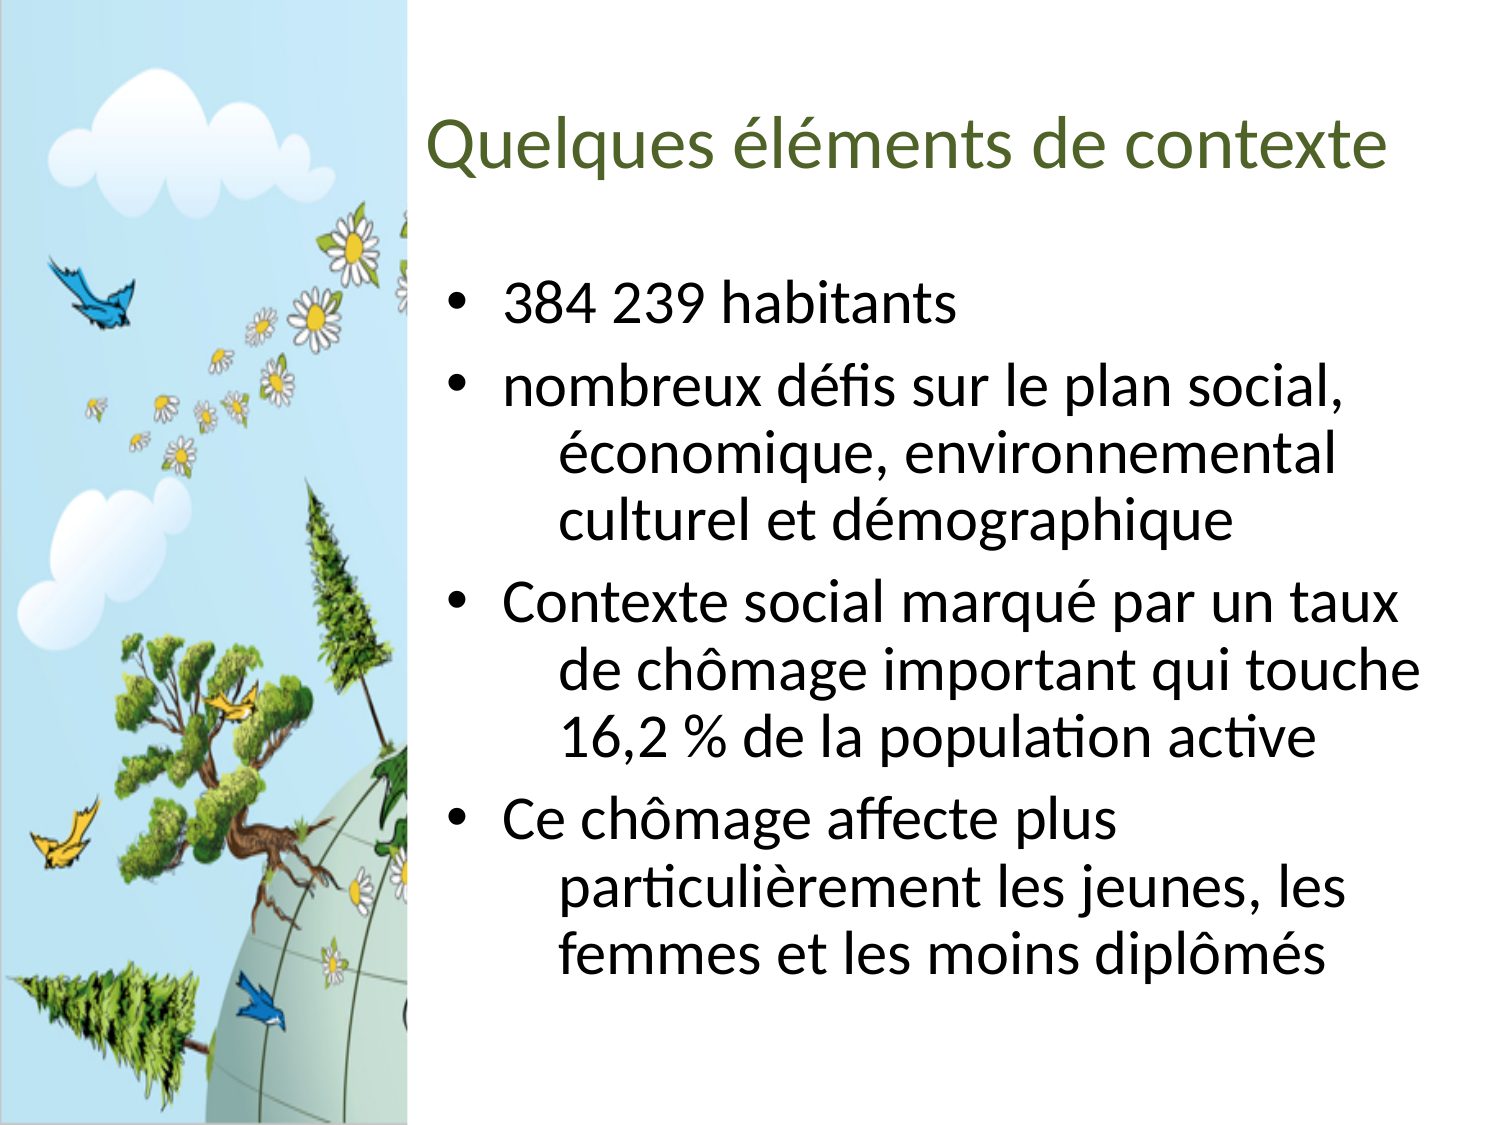

# Quelques éléments de contexte
384 239 habitants
nombreux défis sur le plan social, économique, environnemental culturel et démographique
Contexte social marqué par un taux de chômage important qui touche 16,2 % de la population active
Ce chômage affecte plus particulièrement les jeunes, les femmes et les moins diplômés